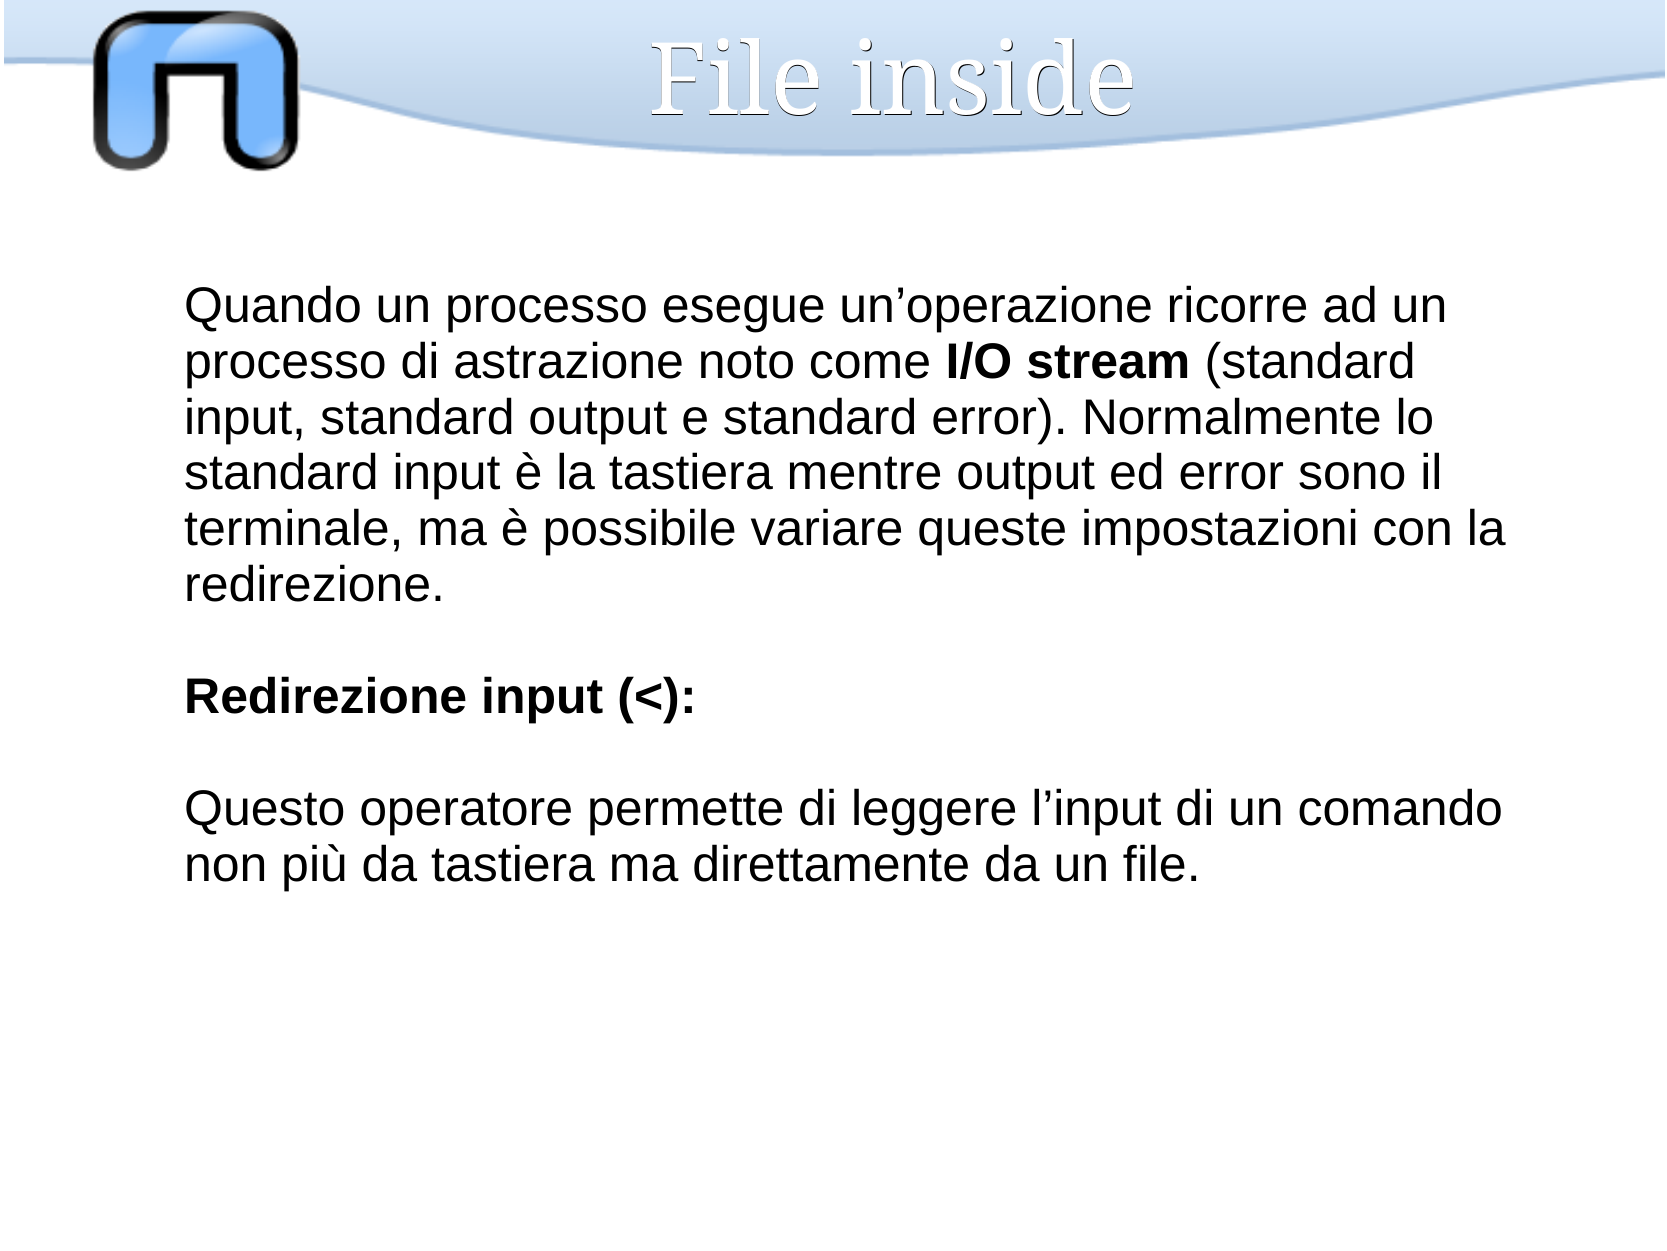

File inside
# Quando un processo esegue un’operazione ricorre ad un processo di astrazione noto come I/O stream (standard input, standard output e standard error). Normalmente lo standard input è la tastiera mentre output ed error sono il terminale, ma è possibile variare queste impostazioni con la redirezione.
Redirezione input (<):
Questo operatore permette di leggere l’input di un comando non più da tastiera ma direttamente da un file.